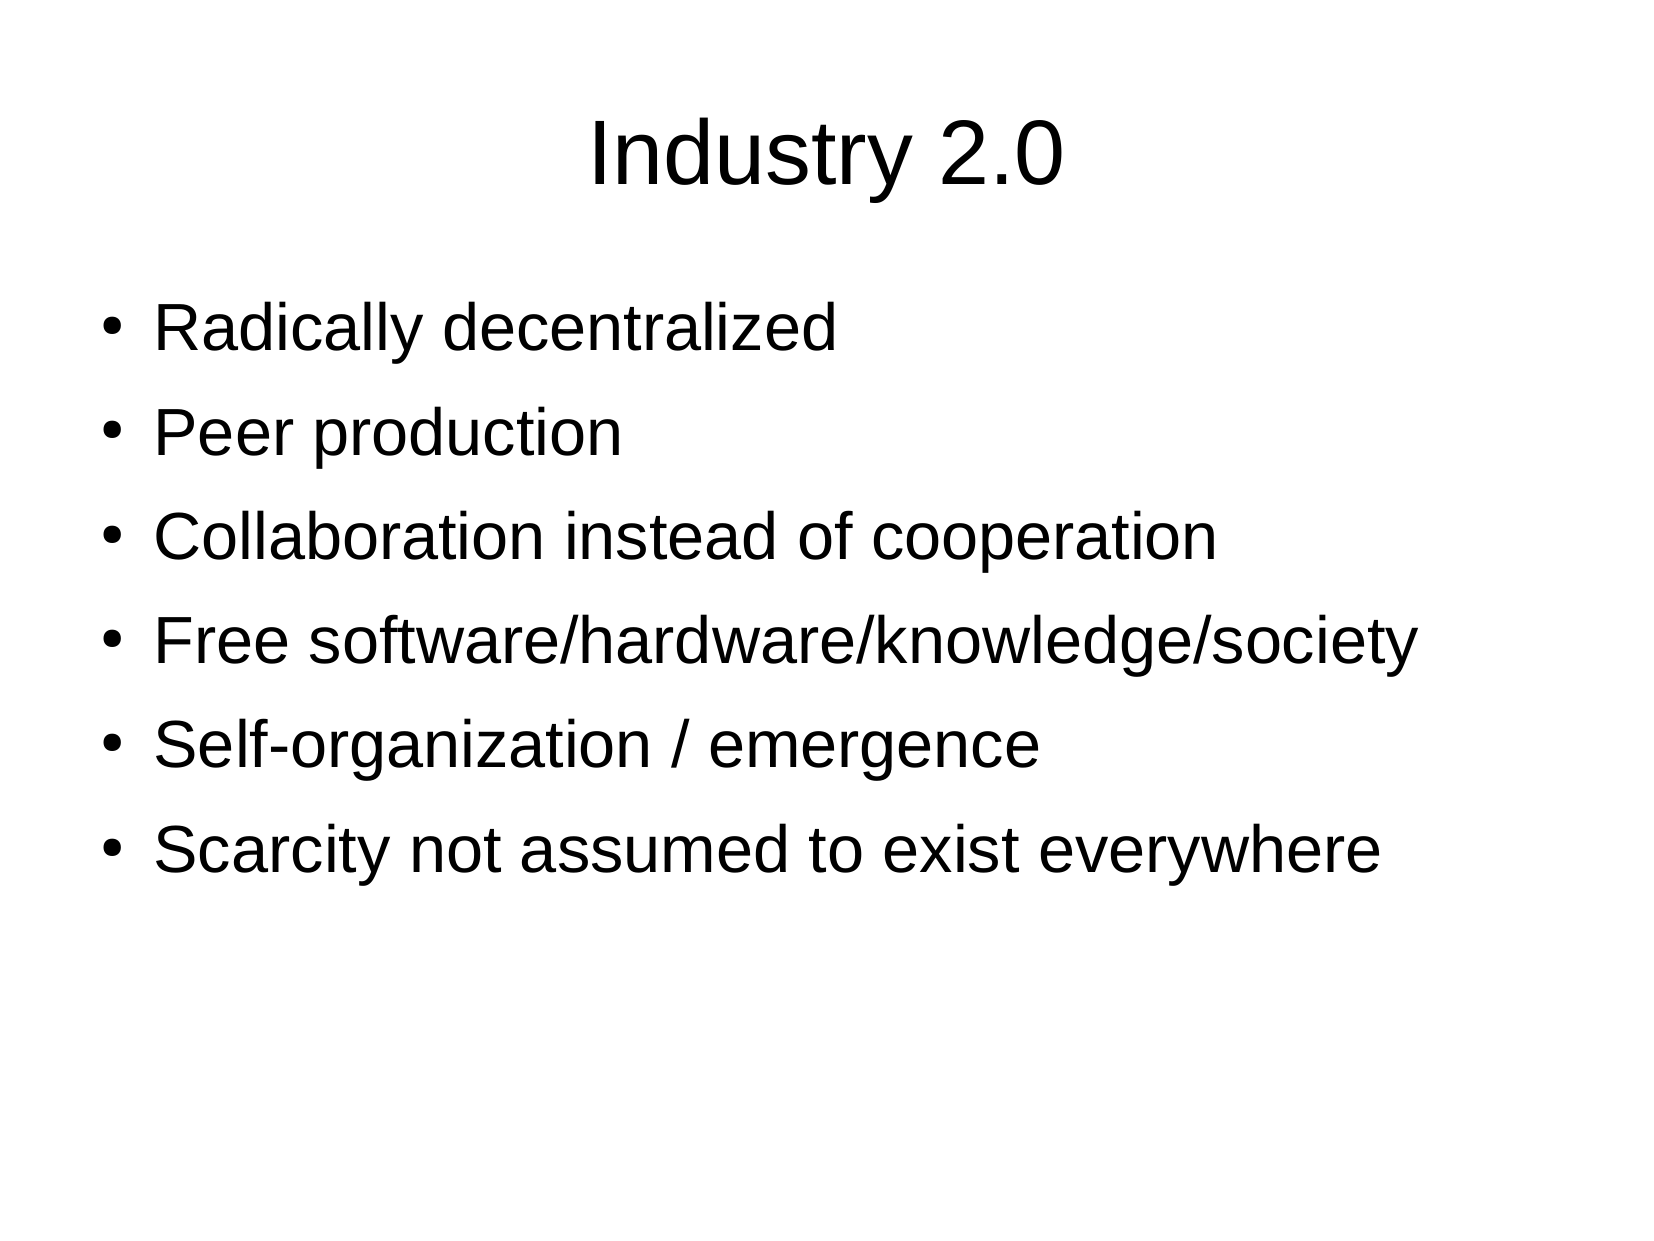

# Industry 2.0
Radically decentralized
Peer production
Collaboration instead of cooperation
Free software/hardware/knowledge/society
Self-organization / emergence
Scarcity not assumed to exist everywhere